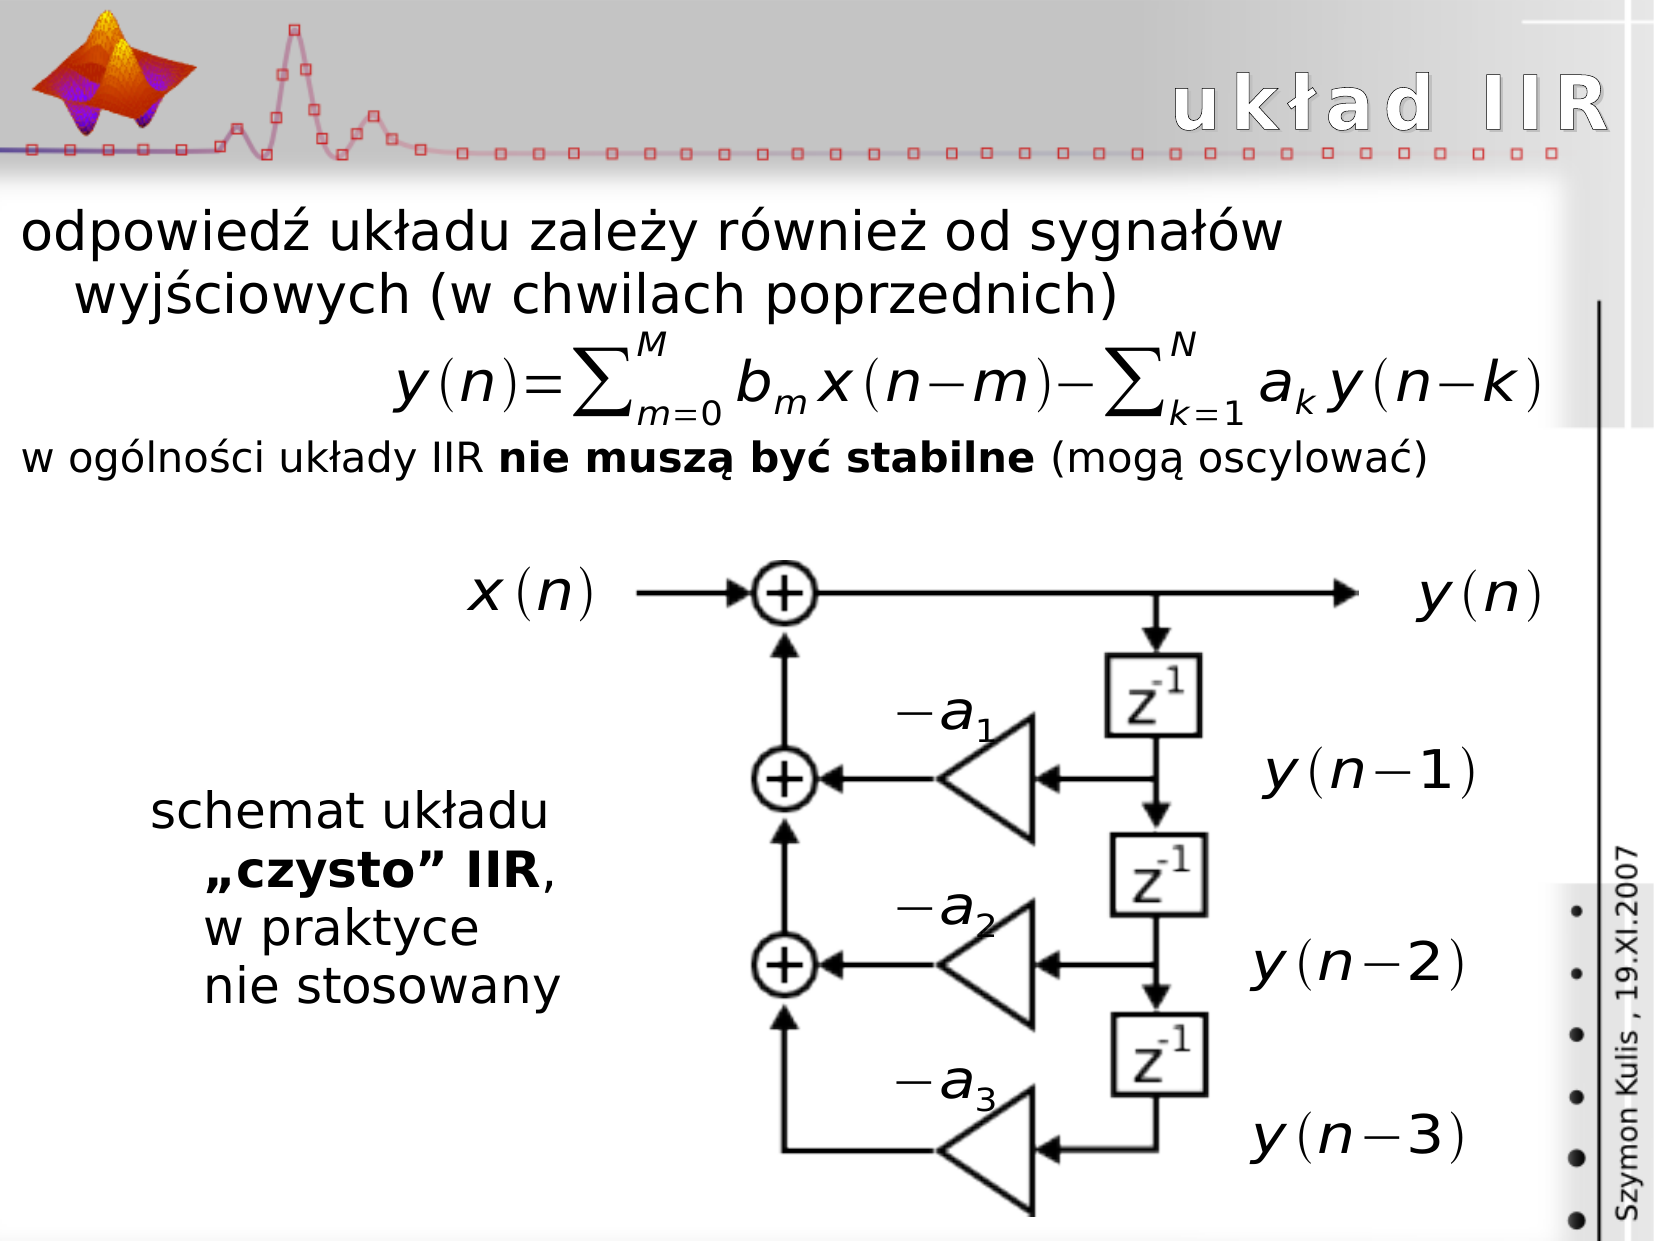

# układ IIR
odpowiedź układu zależy również od sygnałów wyjściowych (w chwilach poprzednich)
w ogólności układy IIR nie muszą być stabilne (mogą oscylować)
schemat układu
„czysto” IIR,
w praktyce
nie stosowany